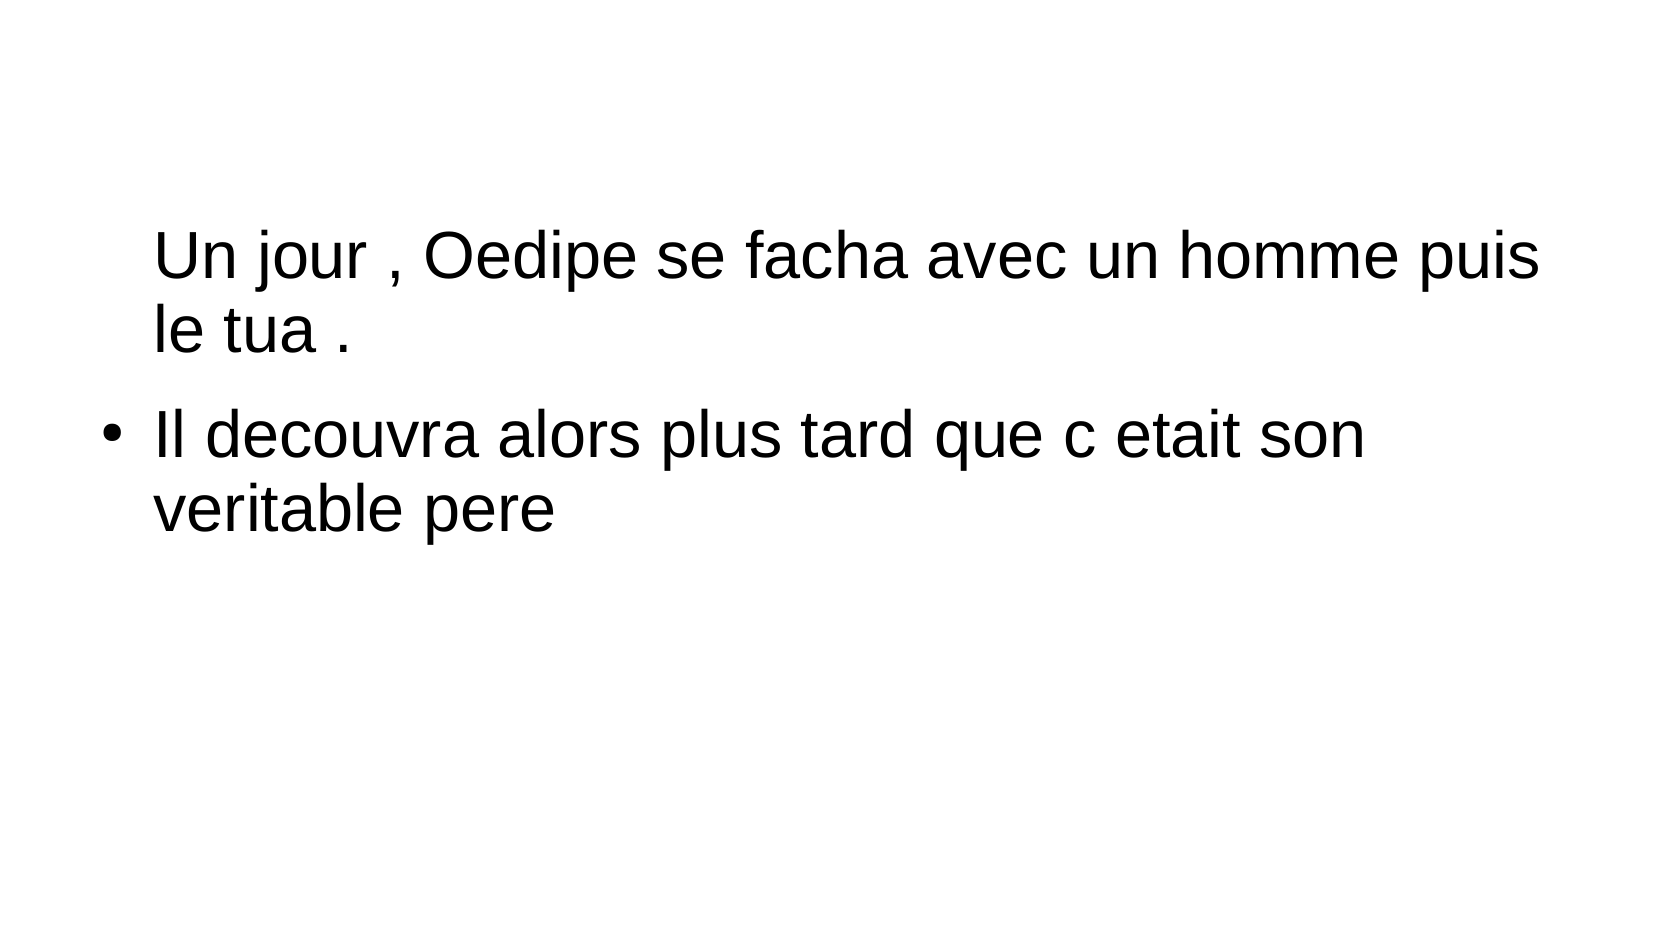

#
Un jour , Oedipe se facha avec un homme puis le tua .
Il decouvra alors plus tard que c etait son veritable pere